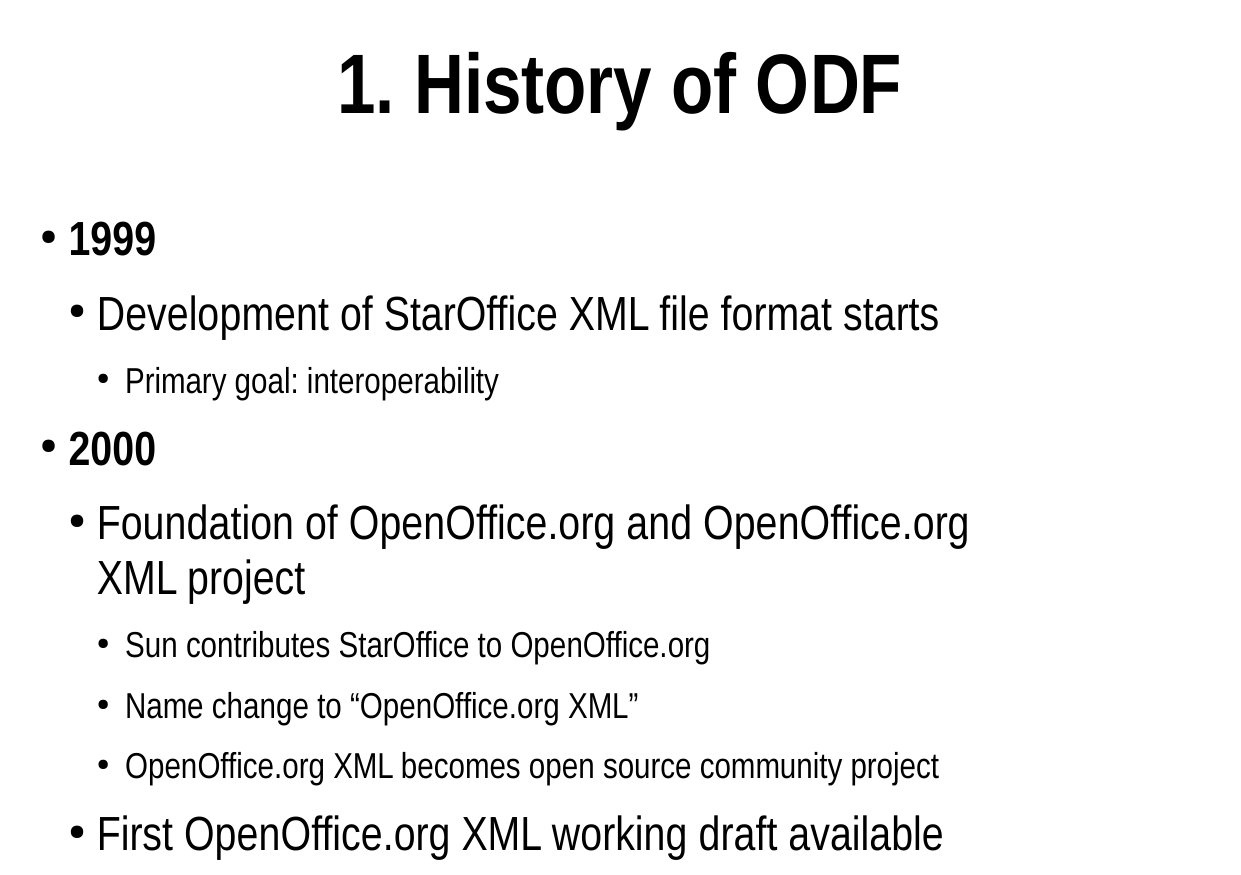

# 1. History of ODF
1999
Development of StarOffice XML file format starts
Primary goal: interoperability
2000
Foundation of OpenOffice.org and OpenOffice.org
XML project
Sun contributes StarOffice to OpenOffice.org
Name change to “OpenOffice.org XML”
OpenOffice.org XML becomes open source community project
First OpenOffice.org XML working draft available